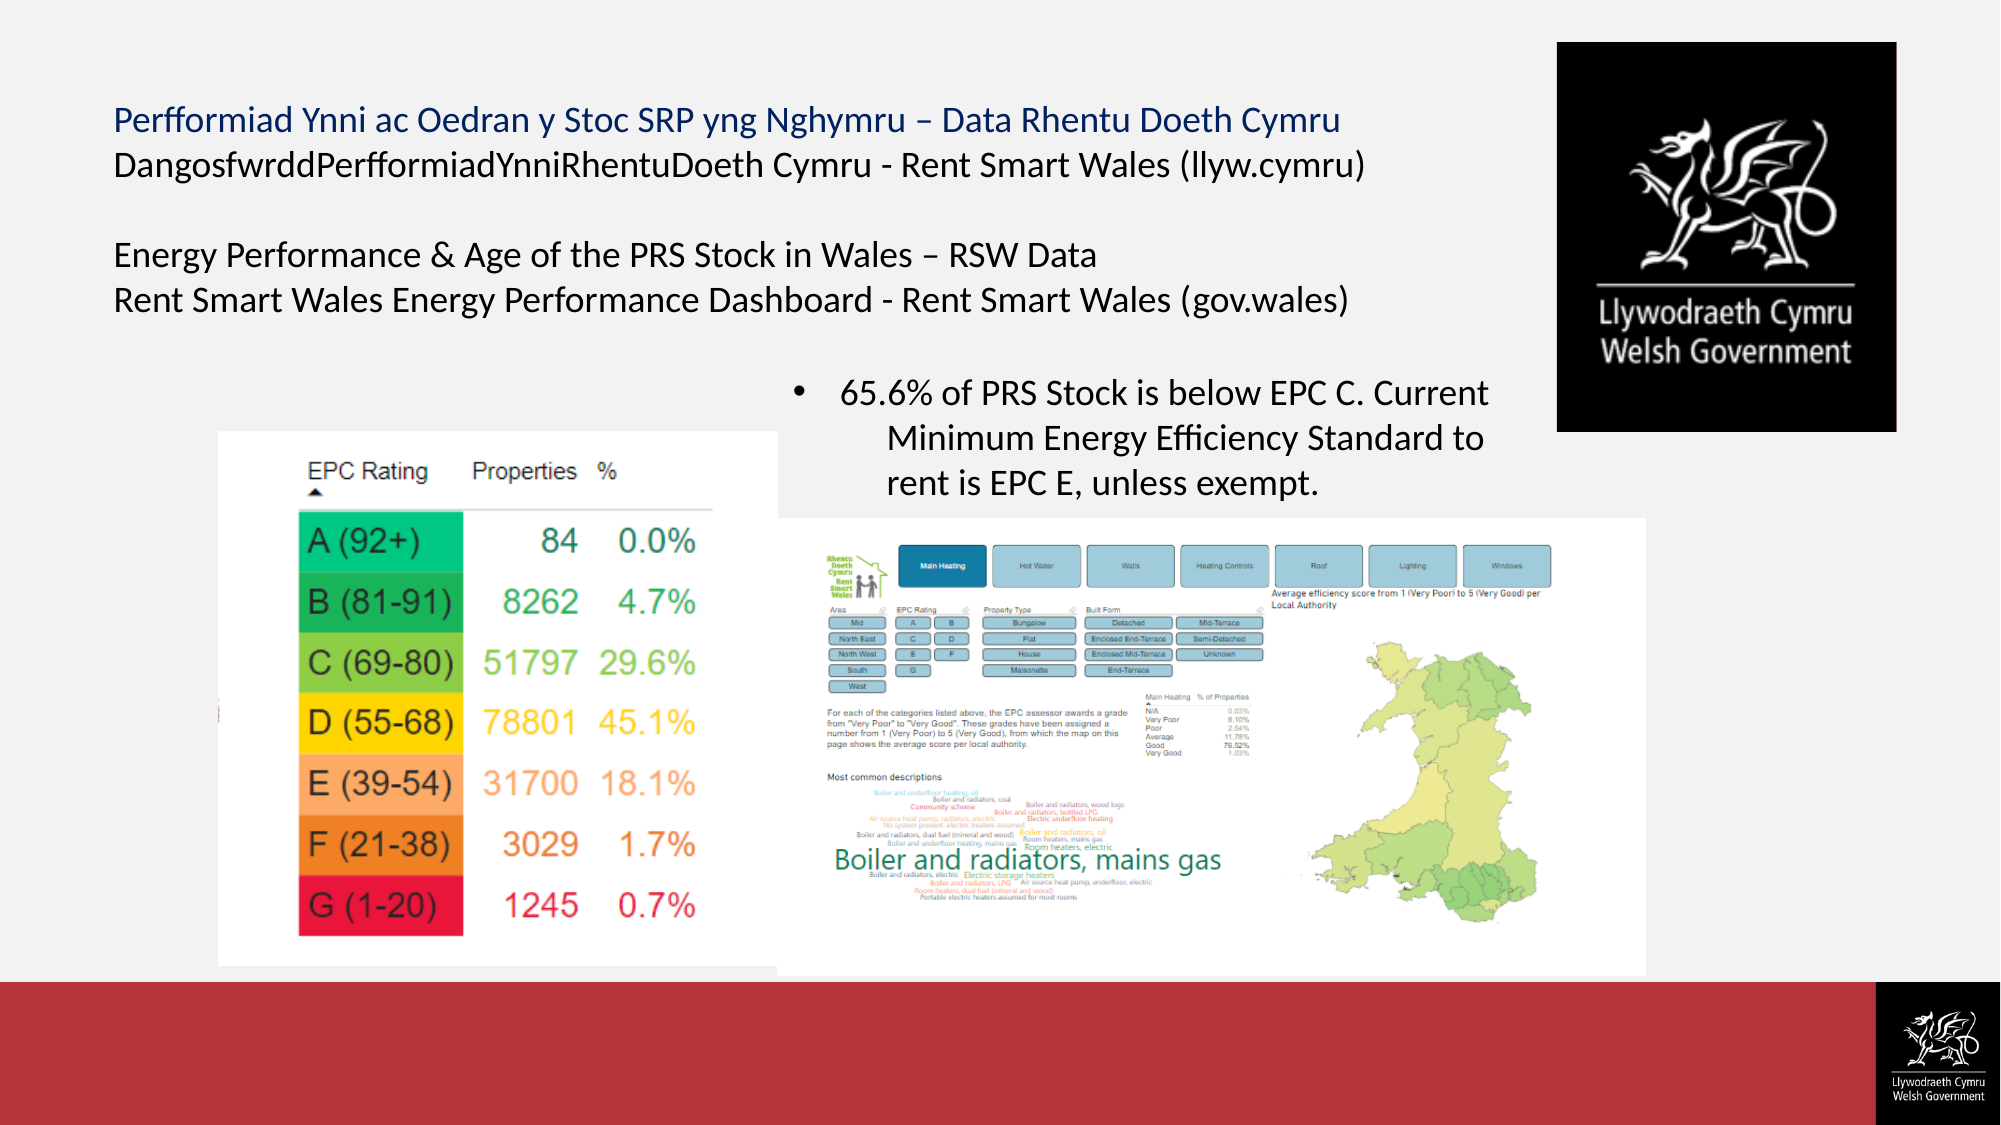

Perfformiad Ynni ac Oedran y Stoc SRP yng Nghymru – Data Rhentu Doeth Cymru
DangosfwrddPerfformiadYnniRhentuDoeth Cymru - Rent Smart Wales (llyw.cymru)
Energy Performance & Age of the PRS Stock in Wales – RSW Data
Rent Smart Wales Energy Performance Dashboard - Rent Smart Wales (gov.wales)
65.6% of PRS Stock is below EPC C. Current Minimum Energy Efficiency Standard to rent is EPC E, unless exempt.